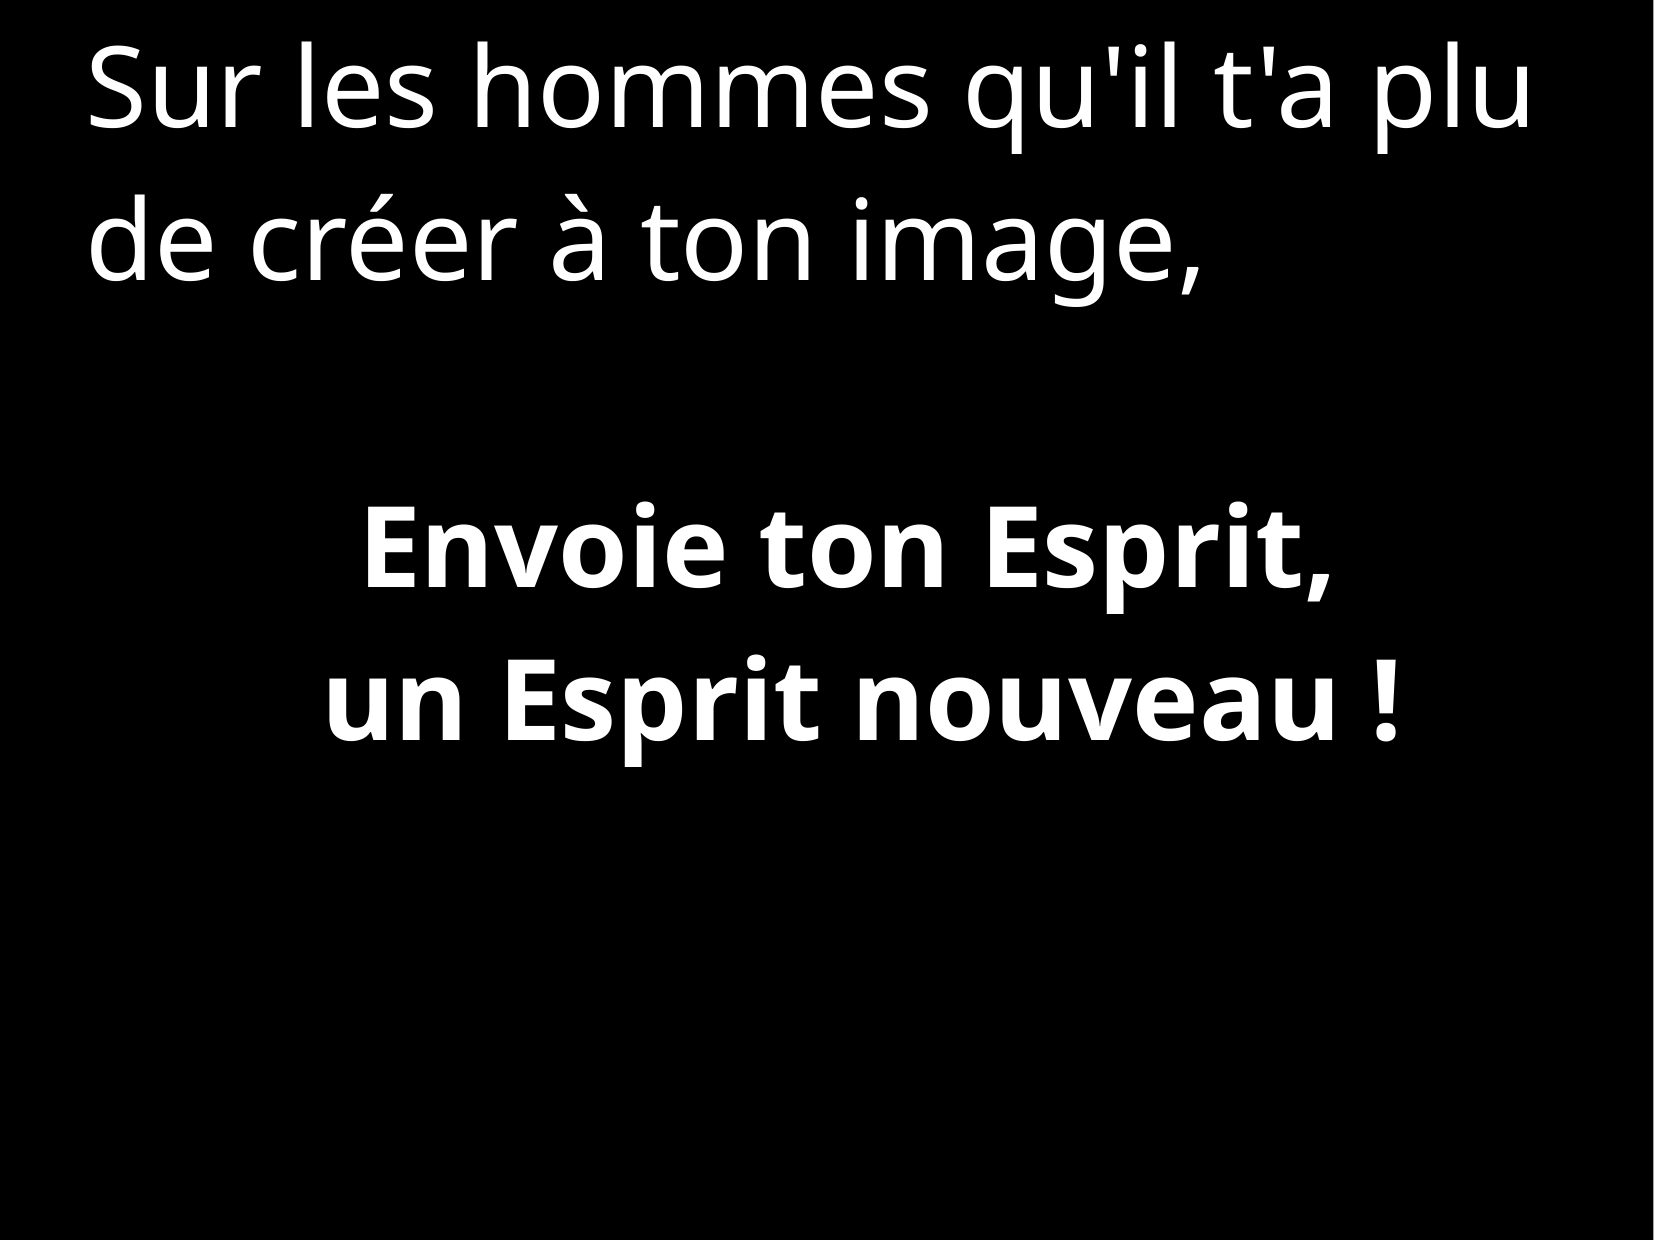

Sur les hommes qu'il t'a plu de créer à ton image,
Envoie ton Esprit,
un Esprit nouveau !